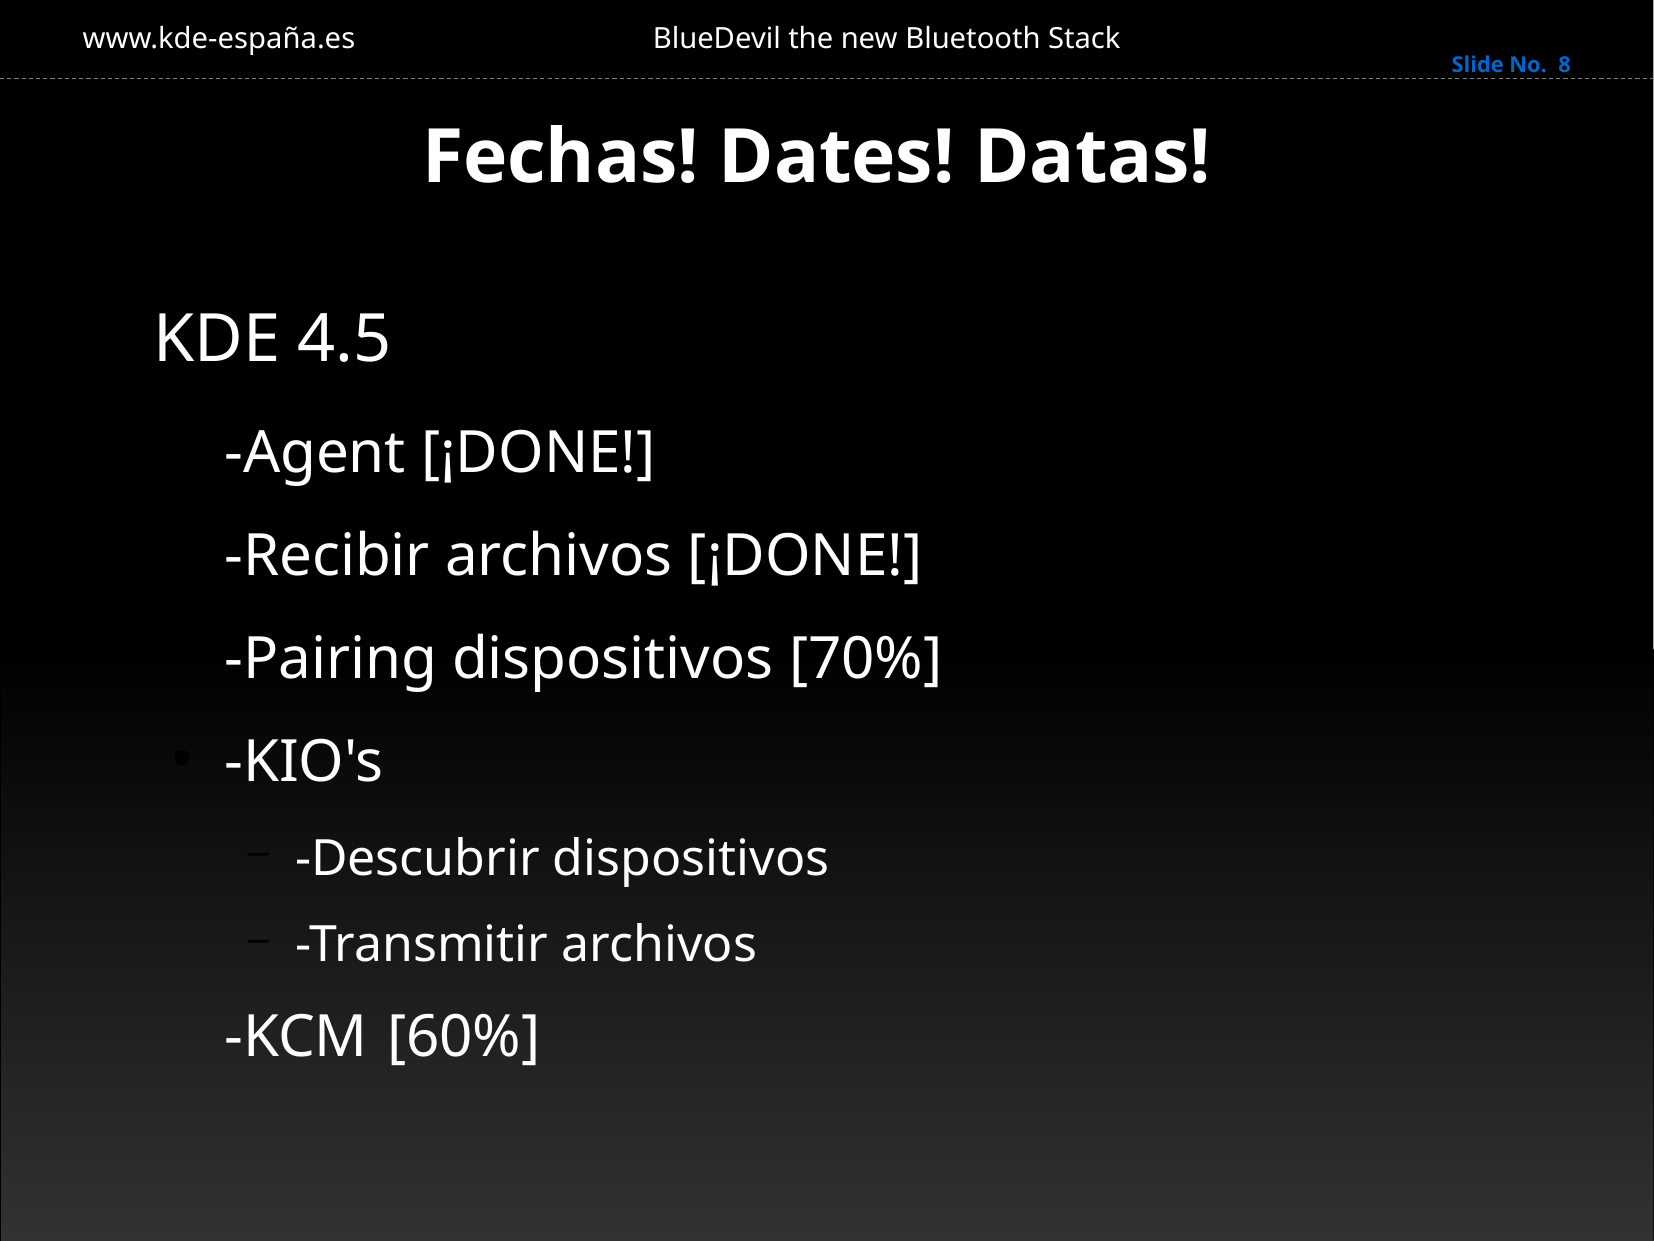

8
# Fechas! Dates! Datas!
KDE 4.5
-Agent [¡DONE!]
-Recibir archivos [¡DONE!]
-Pairing dispositivos [70%]
-KIO's
-Descubrir dispositivos
-Transmitir archivos
-KCM	 [60%]